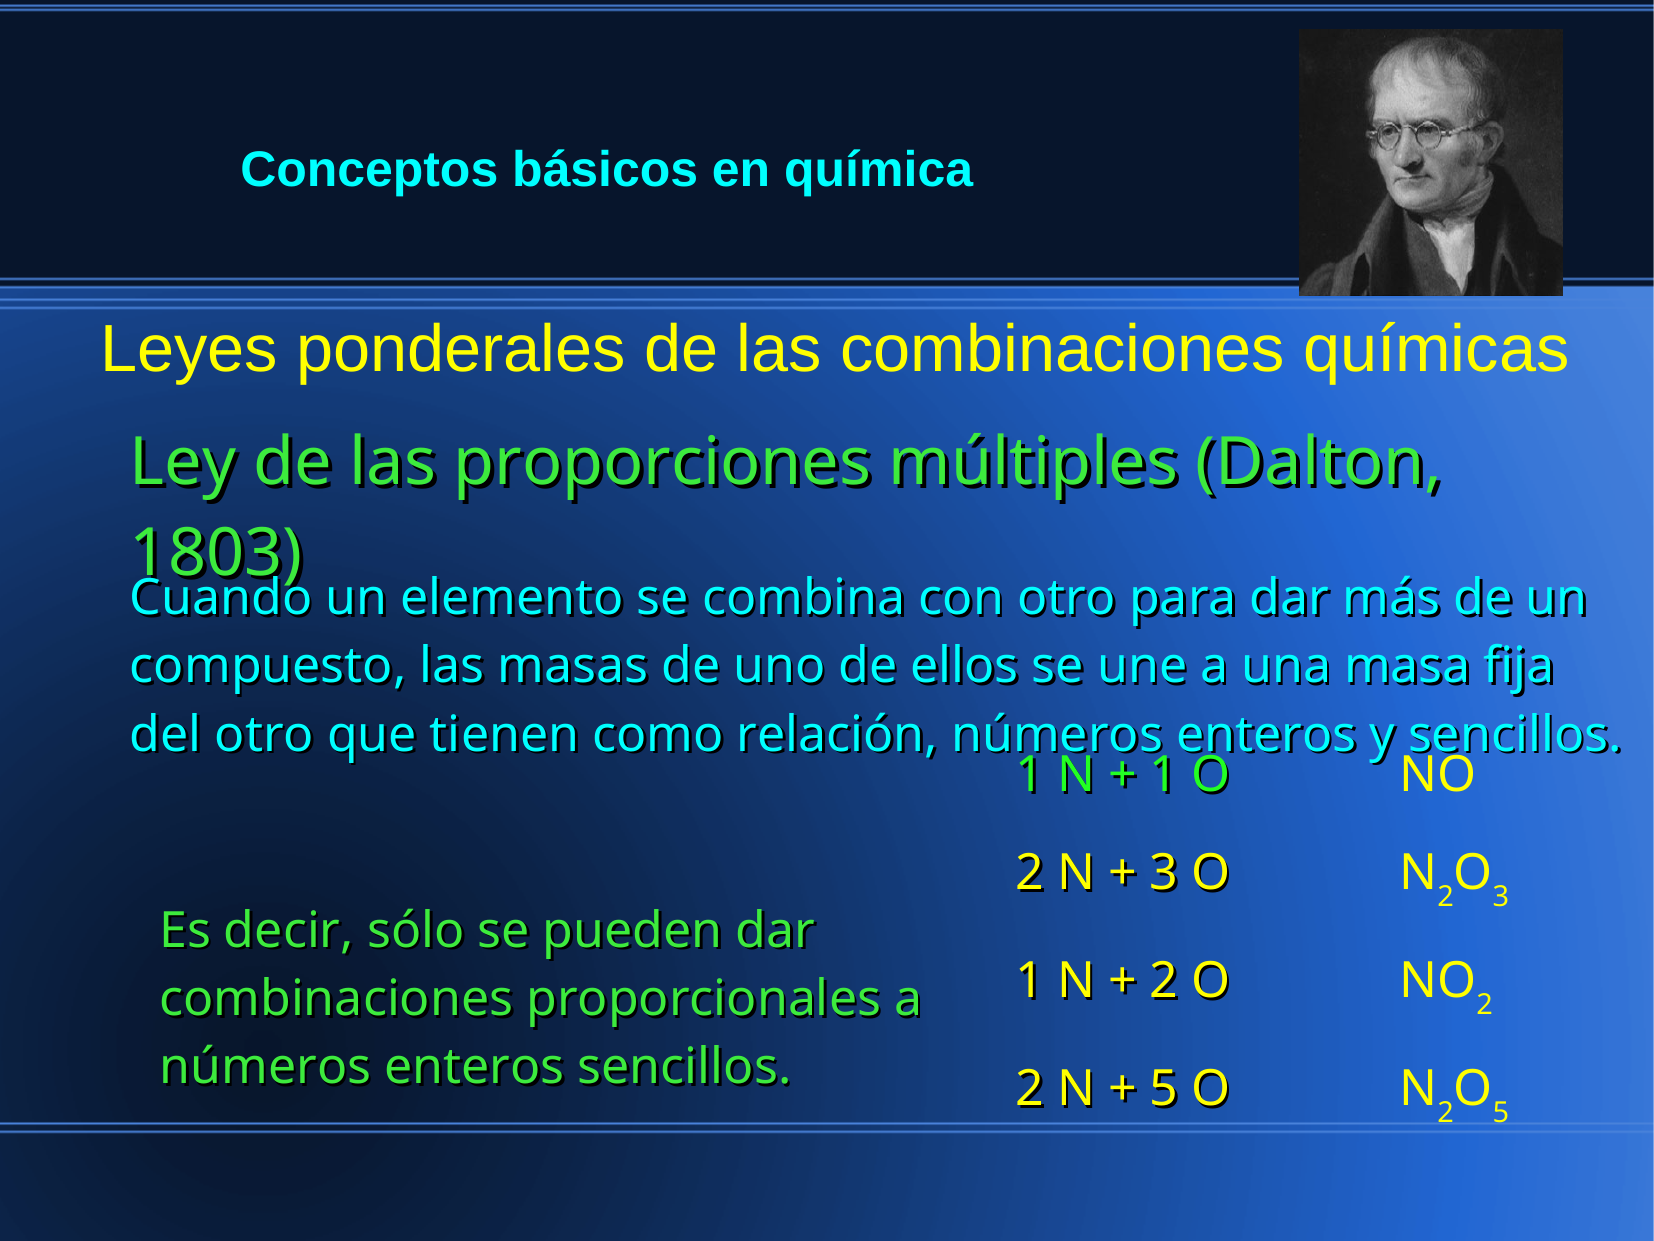

Conceptos básicos en química
# Leyes ponderales de las combinaciones químicas
Ley de las proporciones múltiples (Dalton, 1803)
Cuando un elemento se combina con otro para dar más de un compuesto, las masas de uno de ellos se une a una masa fija del otro que tienen como relación, números enteros y sencillos.
1 N + 1 O NO
2 N + 3 O N2O3
1 N + 2 O NO2
2 N + 5 O N2O5
Es decir, sólo se pueden dar combinaciones proporcionales a números enteros sencillos.